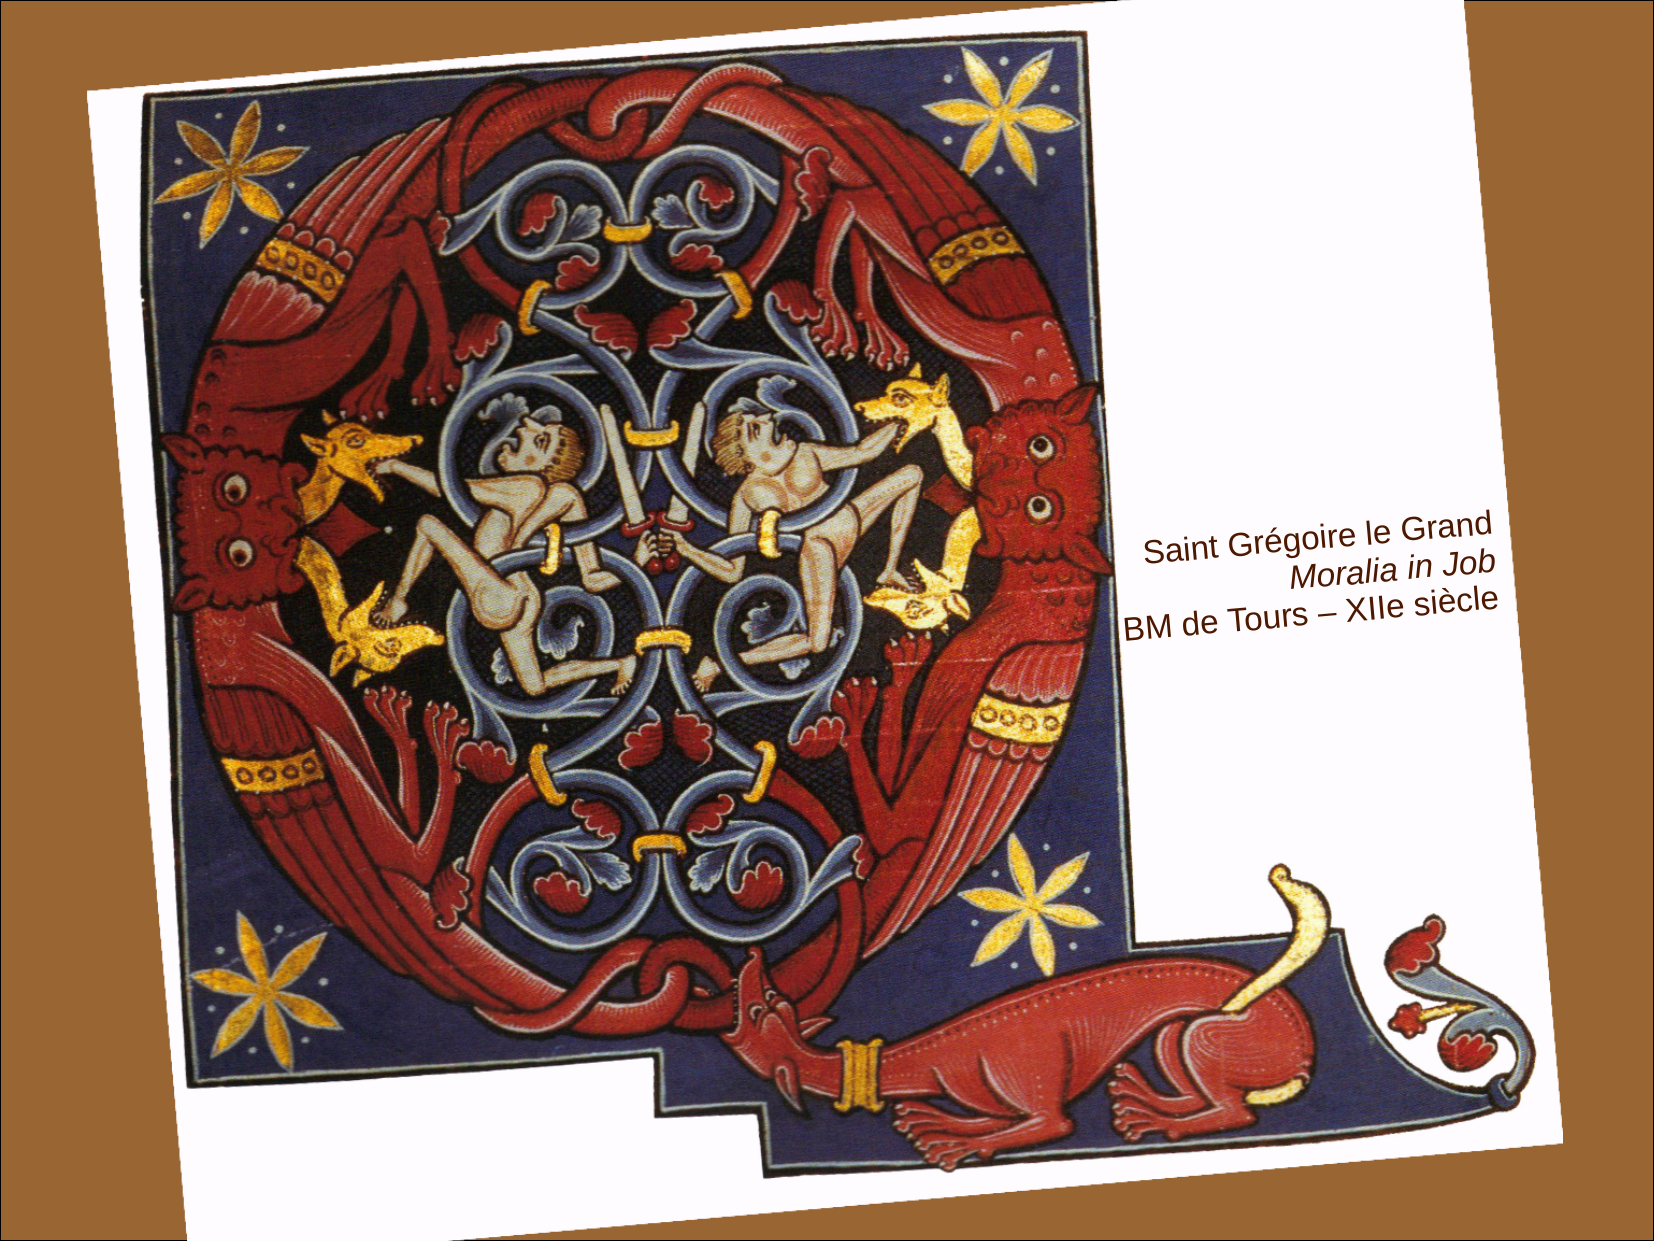

Saint Grégoire le Grand
Moralia in Job
BM de Tours – XIIe siècle